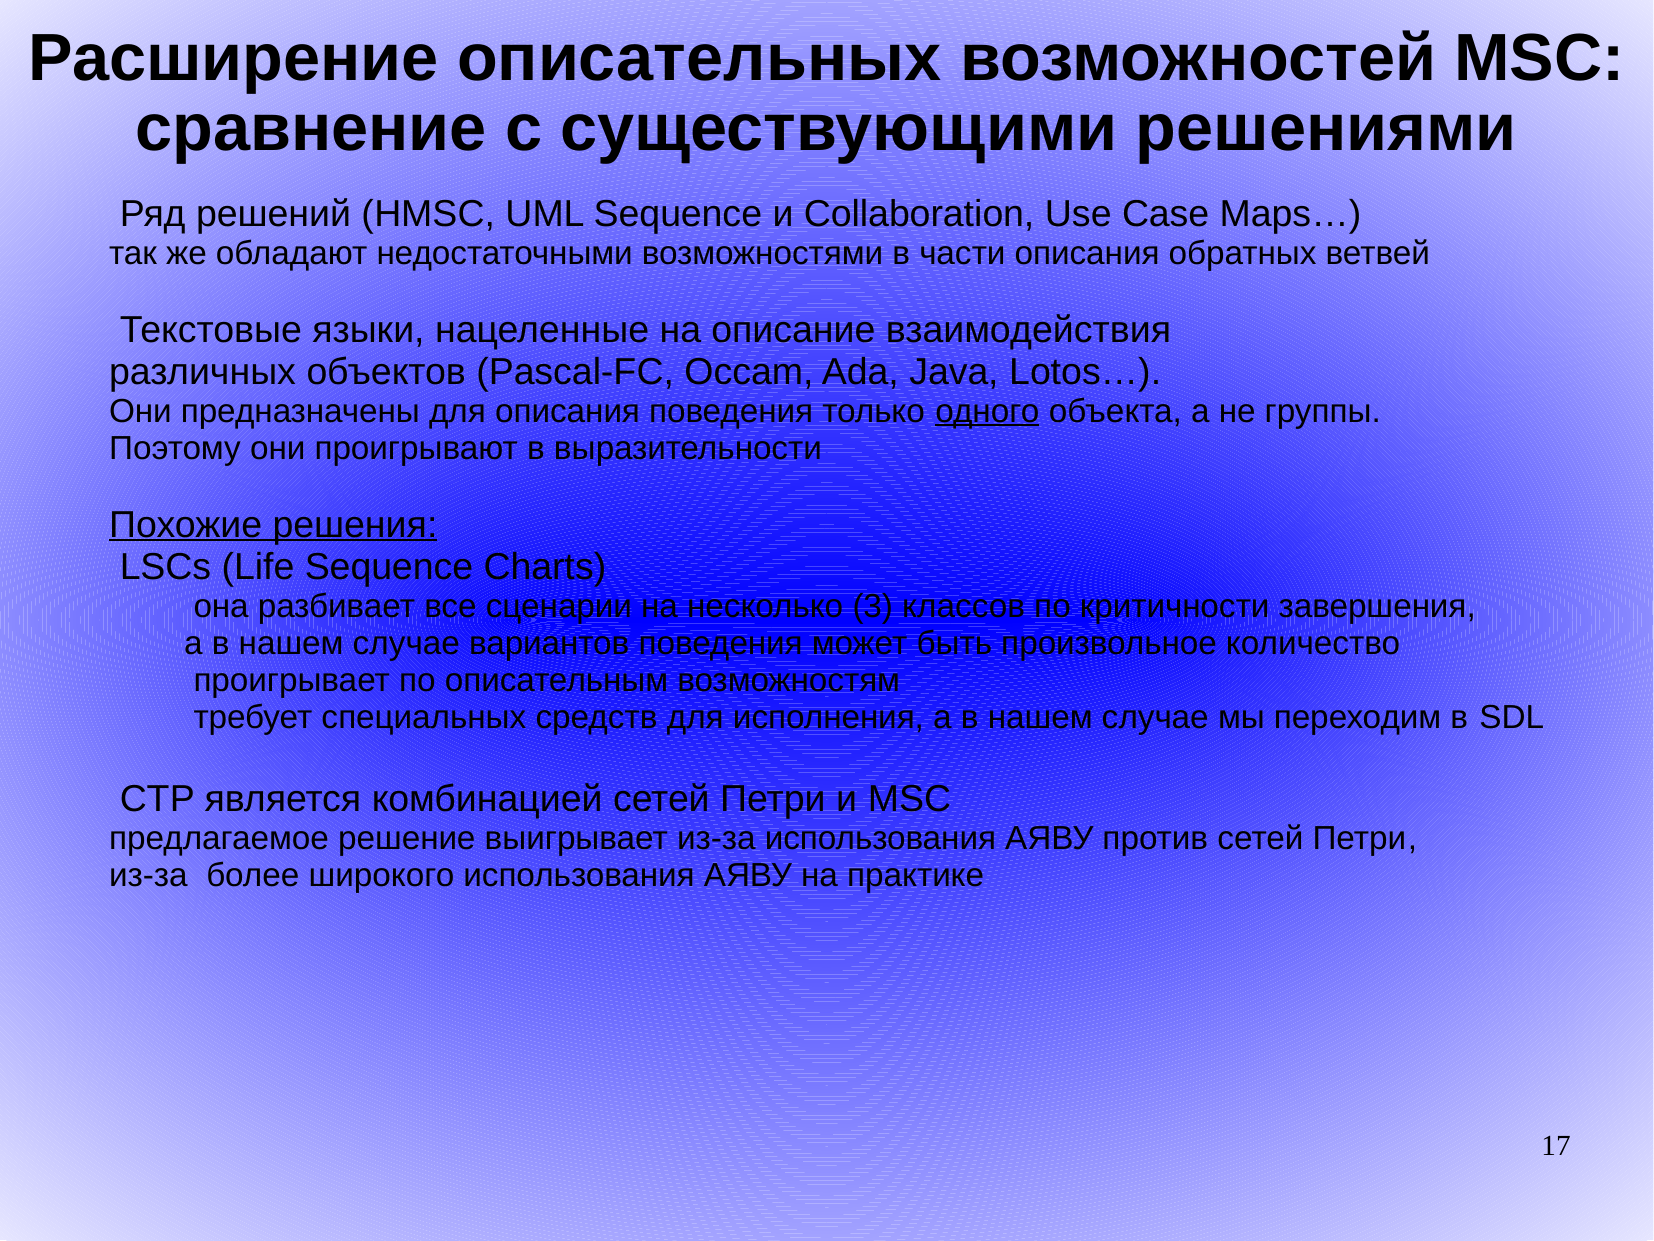

Расширение описательных возможностей MSC:
сравнение с существующими решениями
 Ряд решений (HMSC, UML Sequence и Collaboration, Use Case Maps…)
так же обладают недостаточными возможностями в части описания обратных ветвей
 Текстовые языки, нацеленные на описание взаимодействия
различных объектов (Pascal-FC, Occam, Ada, Java, Lotos…).
Они предназначены для описания поведения только одного объекта, а не группы.
Поэтому они проигрывают в выразительности
Похожие решения:
 LSCs (Life Sequence Charts)
 она разбивает все сценарии на несколько (3) классов по критичности завершения,
а в нашем случае вариантов поведения может быть произвольное количество
 проигрывает по описательным возможностям
 требует специальных средств для исполнения, а в нашем случае мы переходим в SDL
 CTP является комбинацией сетей Петри и MSC
предлагаемое решение выигрывает из-за использования АЯВУ против сетей Петри,
из-за более широкого использования АЯВУ на практике
17